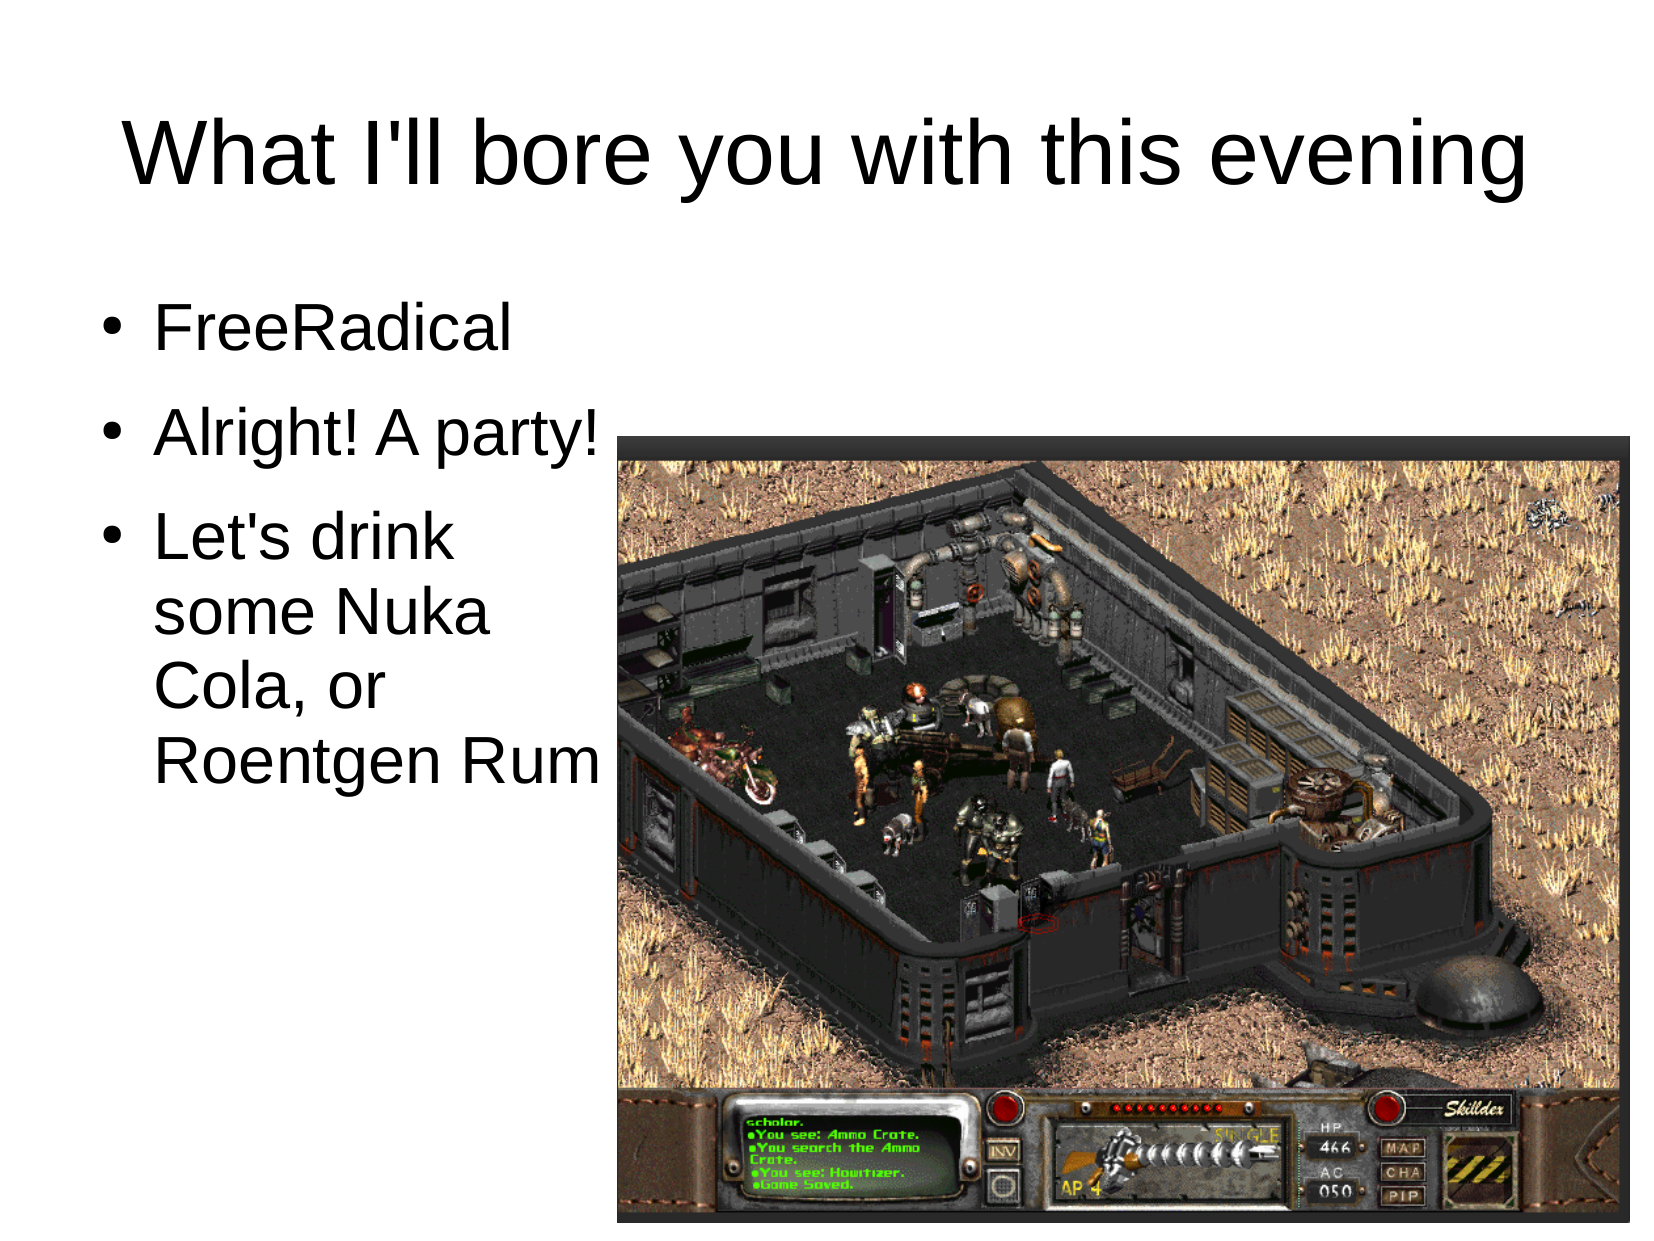

# What I'll bore you with this evening
FreeRadical
Alright! A party!
Let's drink
some Nuka
Cola, or
Roentgen Rum